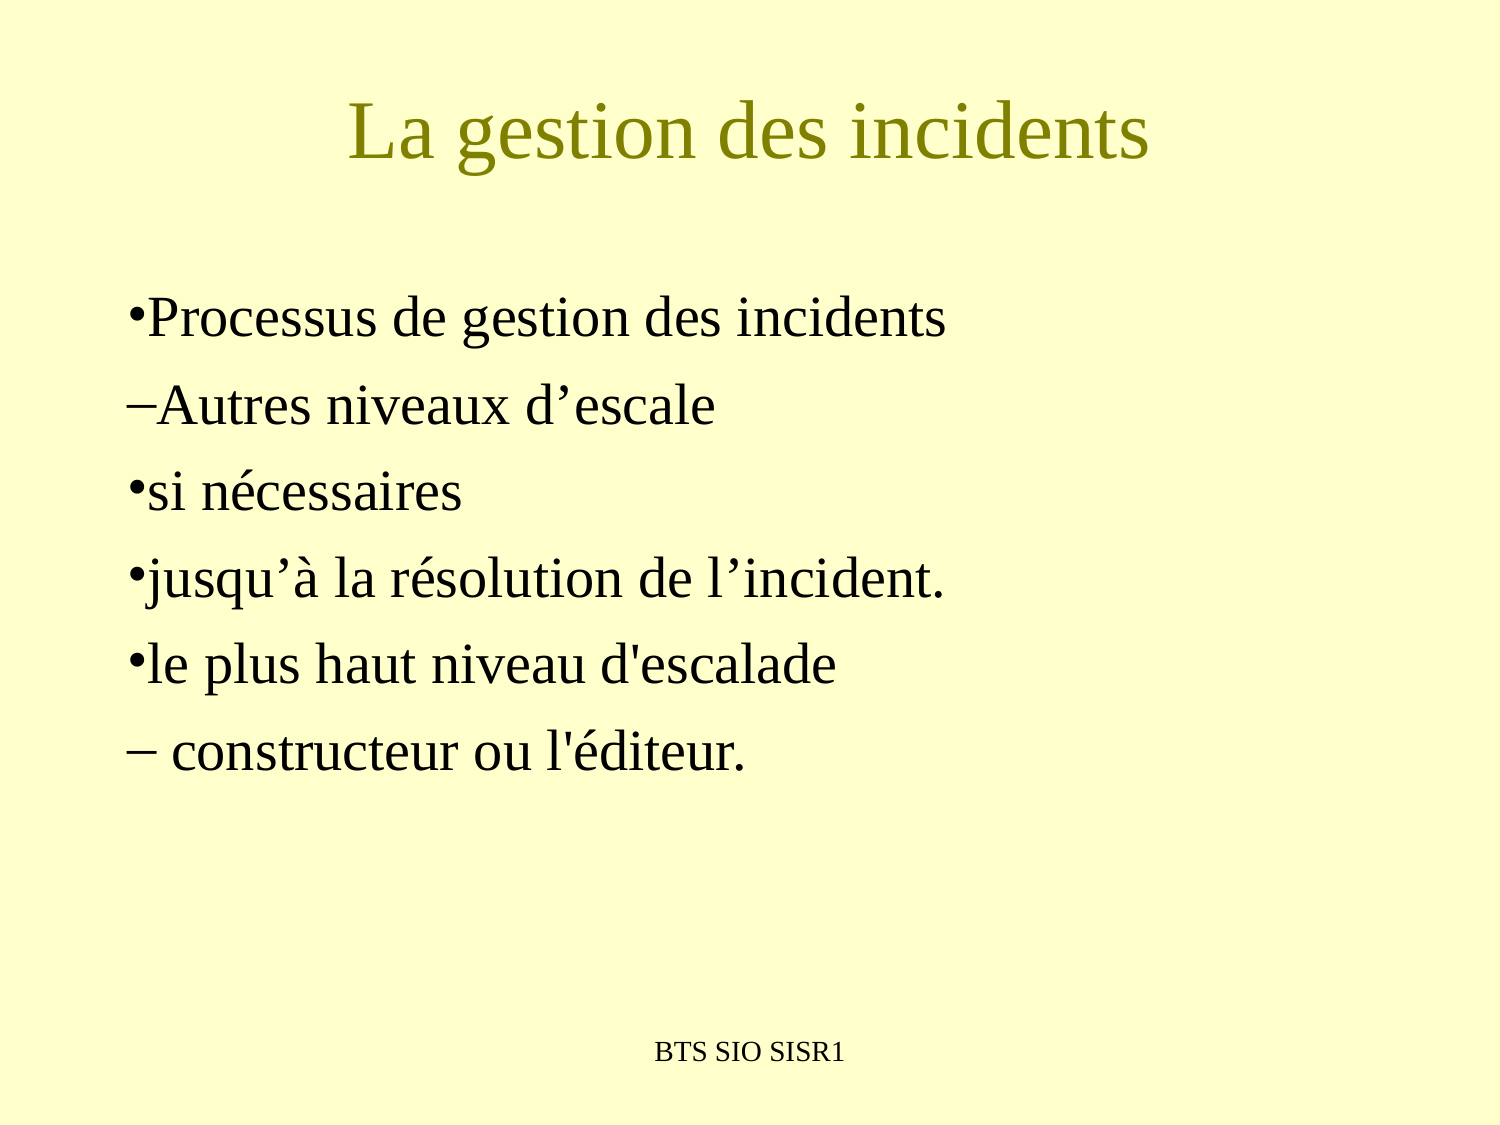

# Processus de gestion des incidents
Autres niveaux d’escale
si nécessaires
jusqu’à la résolution de l’incident.
le plus haut niveau d'escalade
 constructeur ou l'éditeur.
BTS SIO SISR1